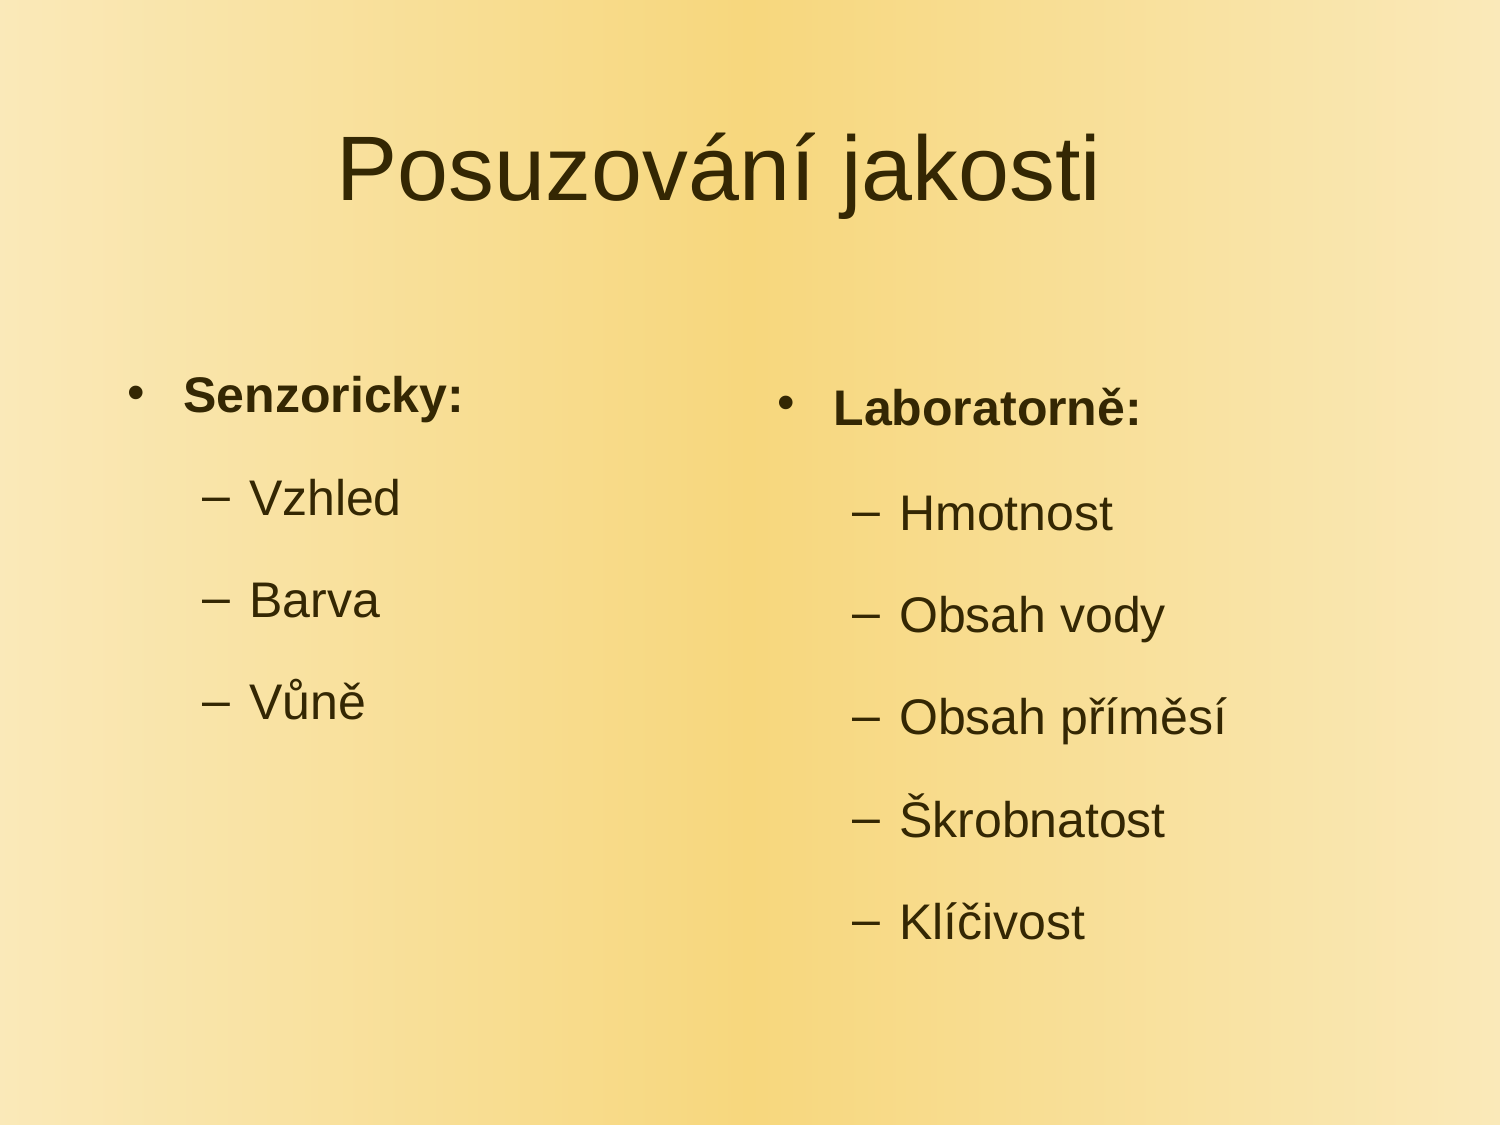

# Posuzování jakosti
Senzoricky:
Vzhled
Barva
Vůně
Laboratorně:
Hmotnost
Obsah vody
Obsah příměsí
Škrobnatost
Klíčivost